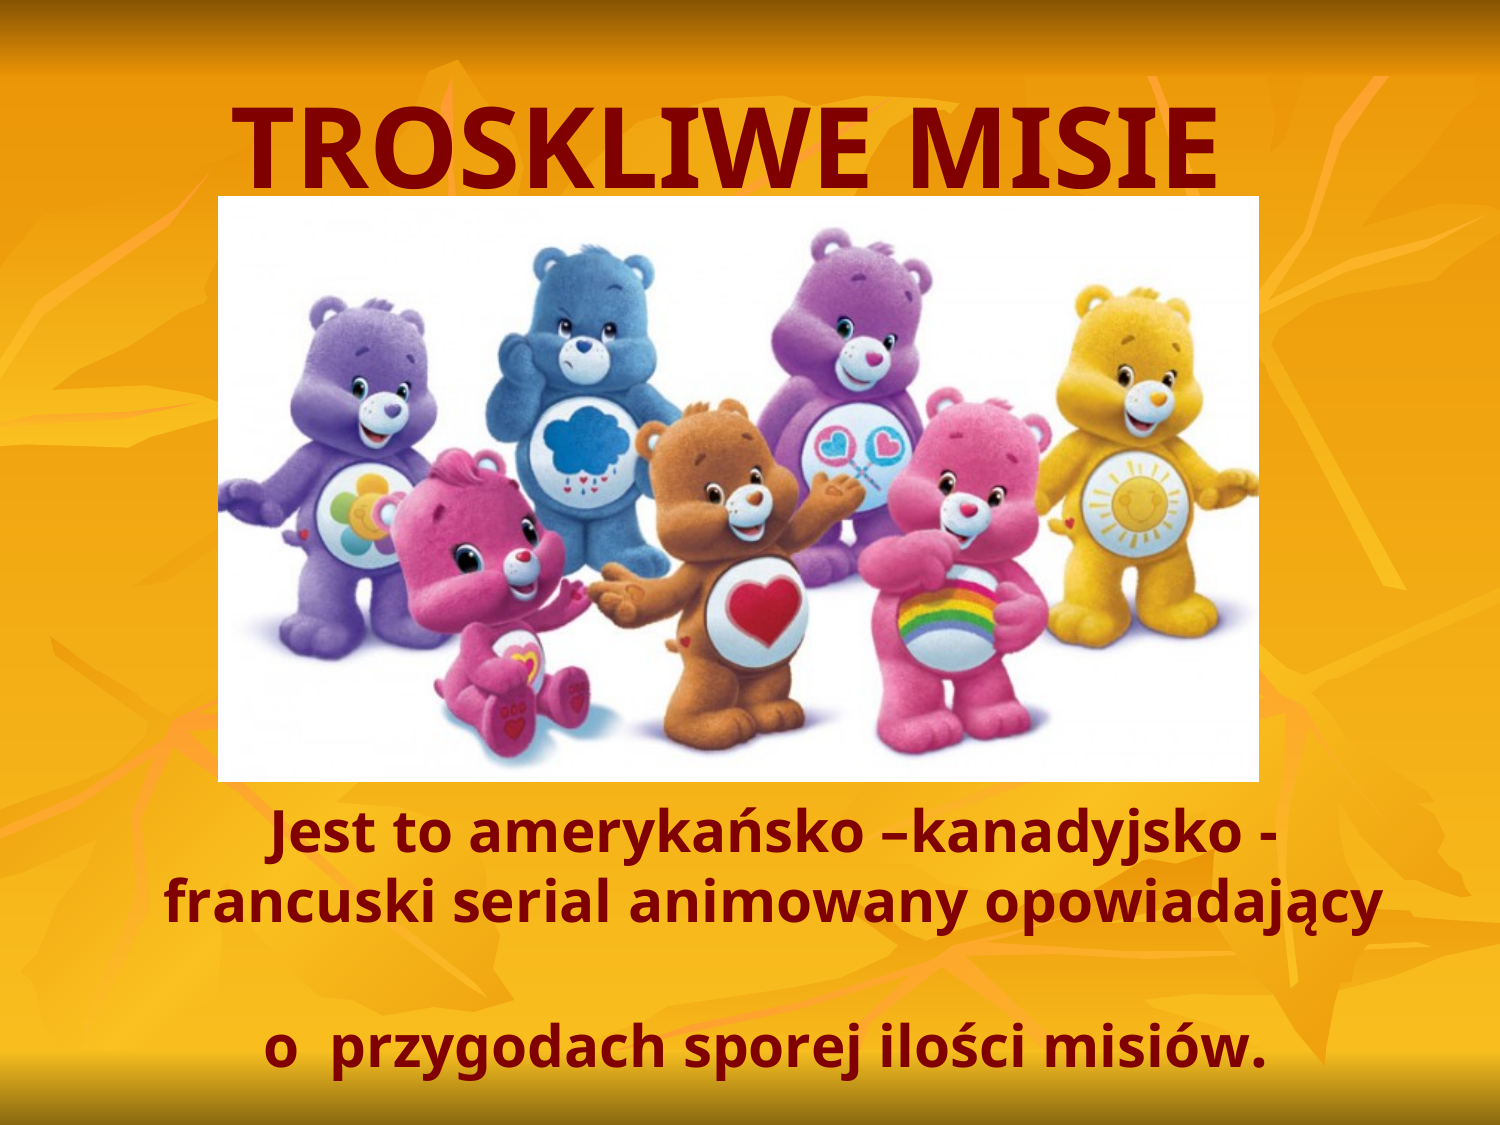

# TROSKLIWE MISIE
Jest to amerykańsko –kanadyjsko -francuski serial animowany opowiadający
o przygodach sporej ilości misiów.